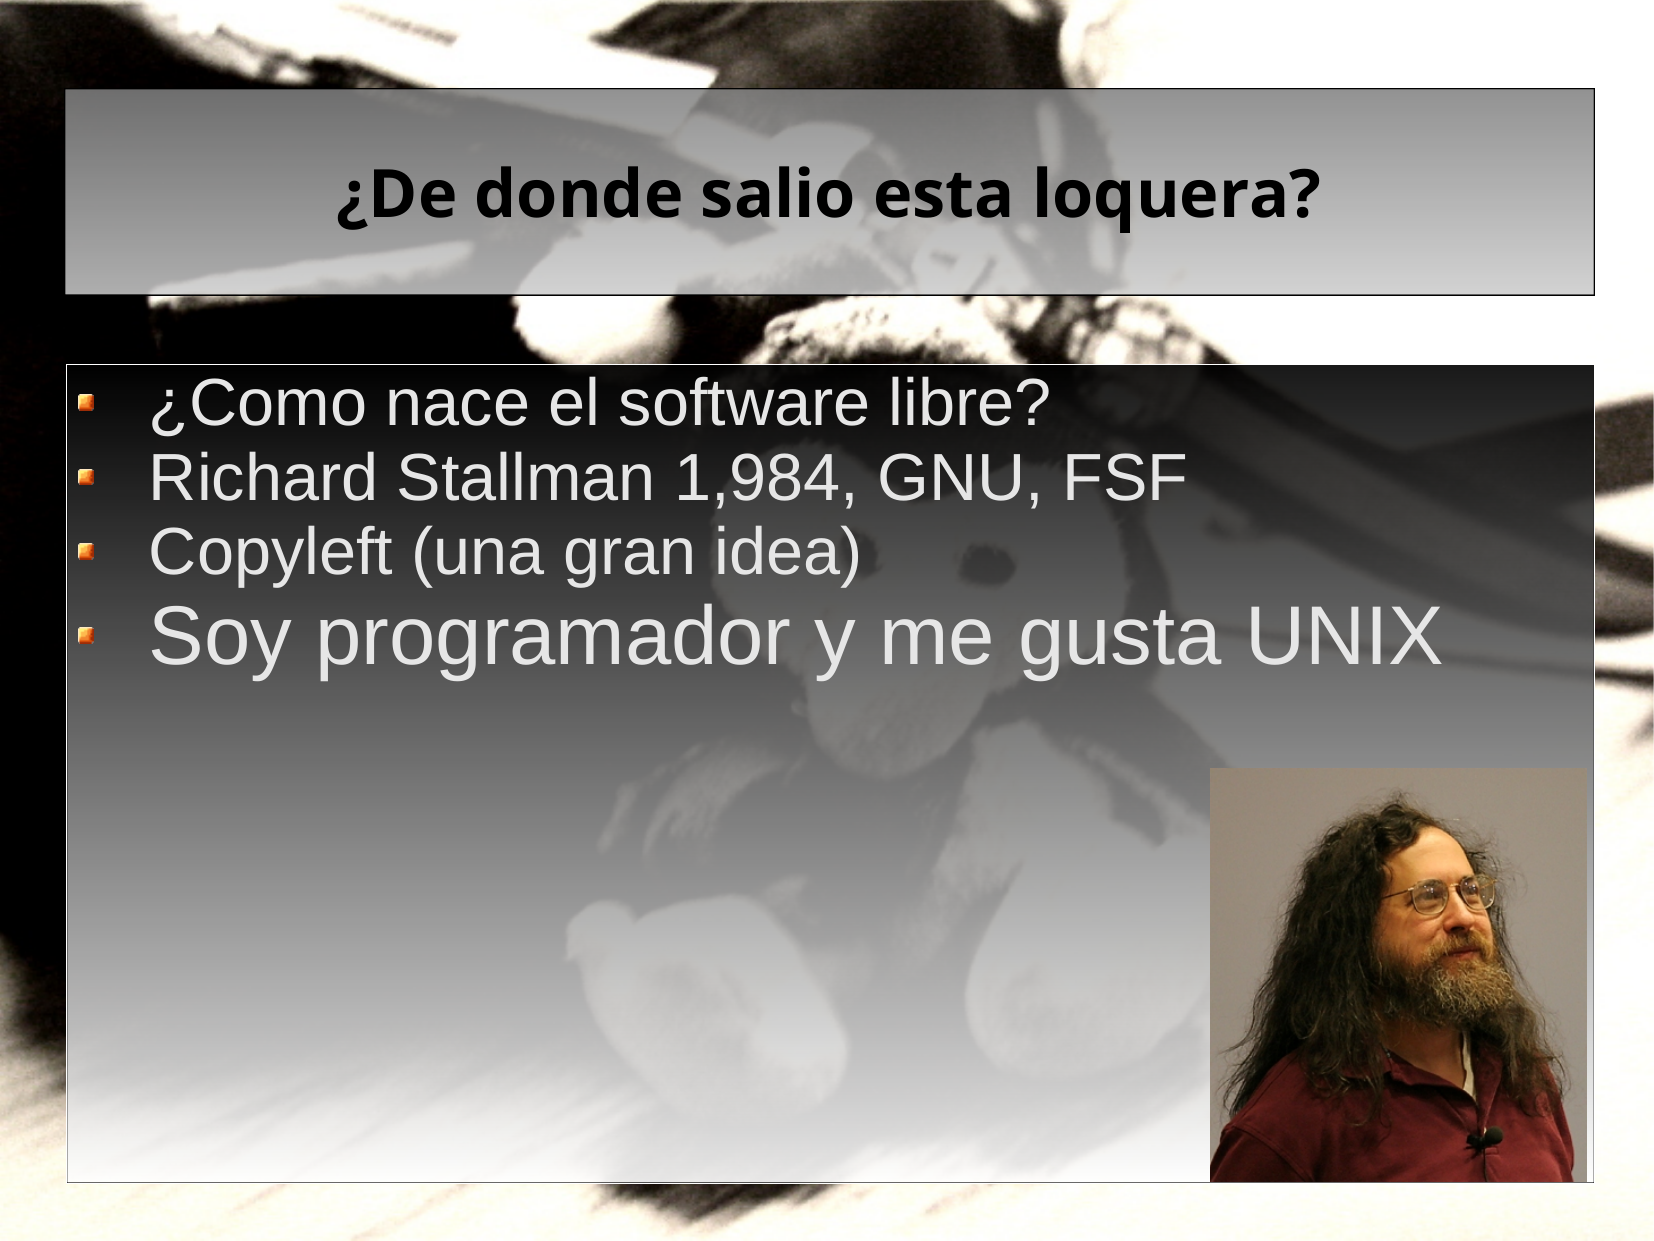

# ¿De donde salio esta loquera?
¿Como nace el software libre?
Richard Stallman 1,984, GNU, FSF
Copyleft (una gran idea)
Soy programador y me gusta UNIX